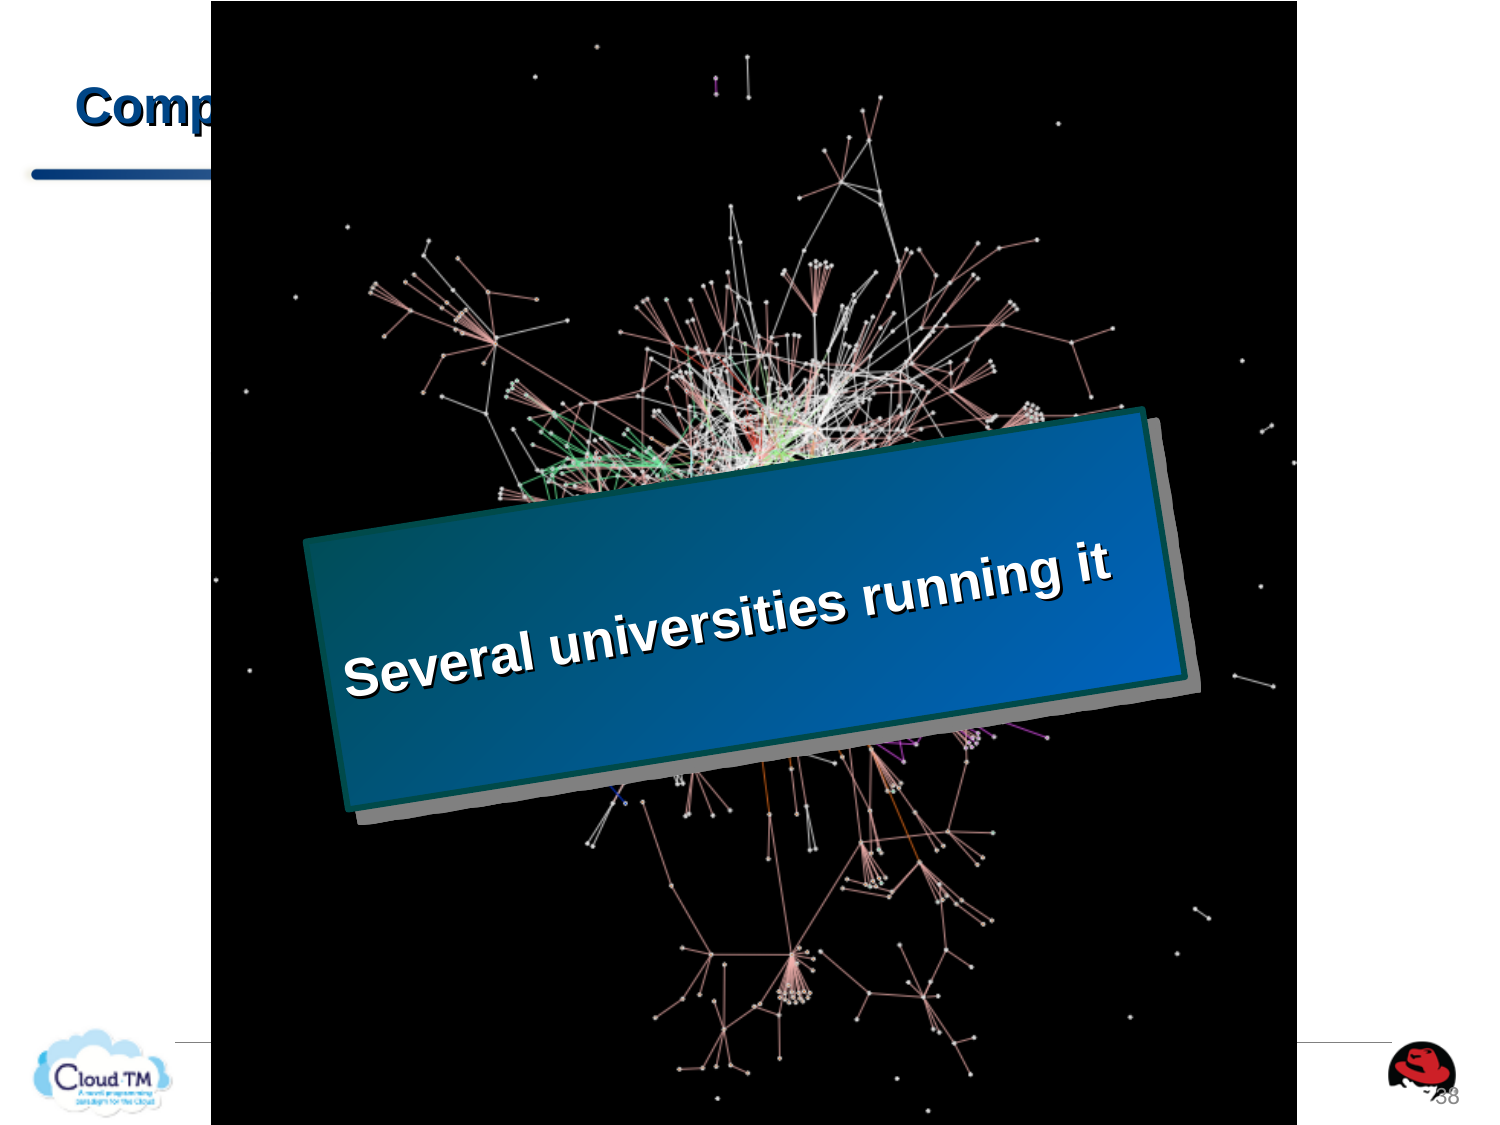

# Compile & run
mvn clean package -Dcode.generator=Infinispan
 - or -
mvn clean package -Dcode.generator=HibernateOgm
mvn exec:java -Dexec.mainClass="MainApp"
Several universities running it
FOSDEM 2014